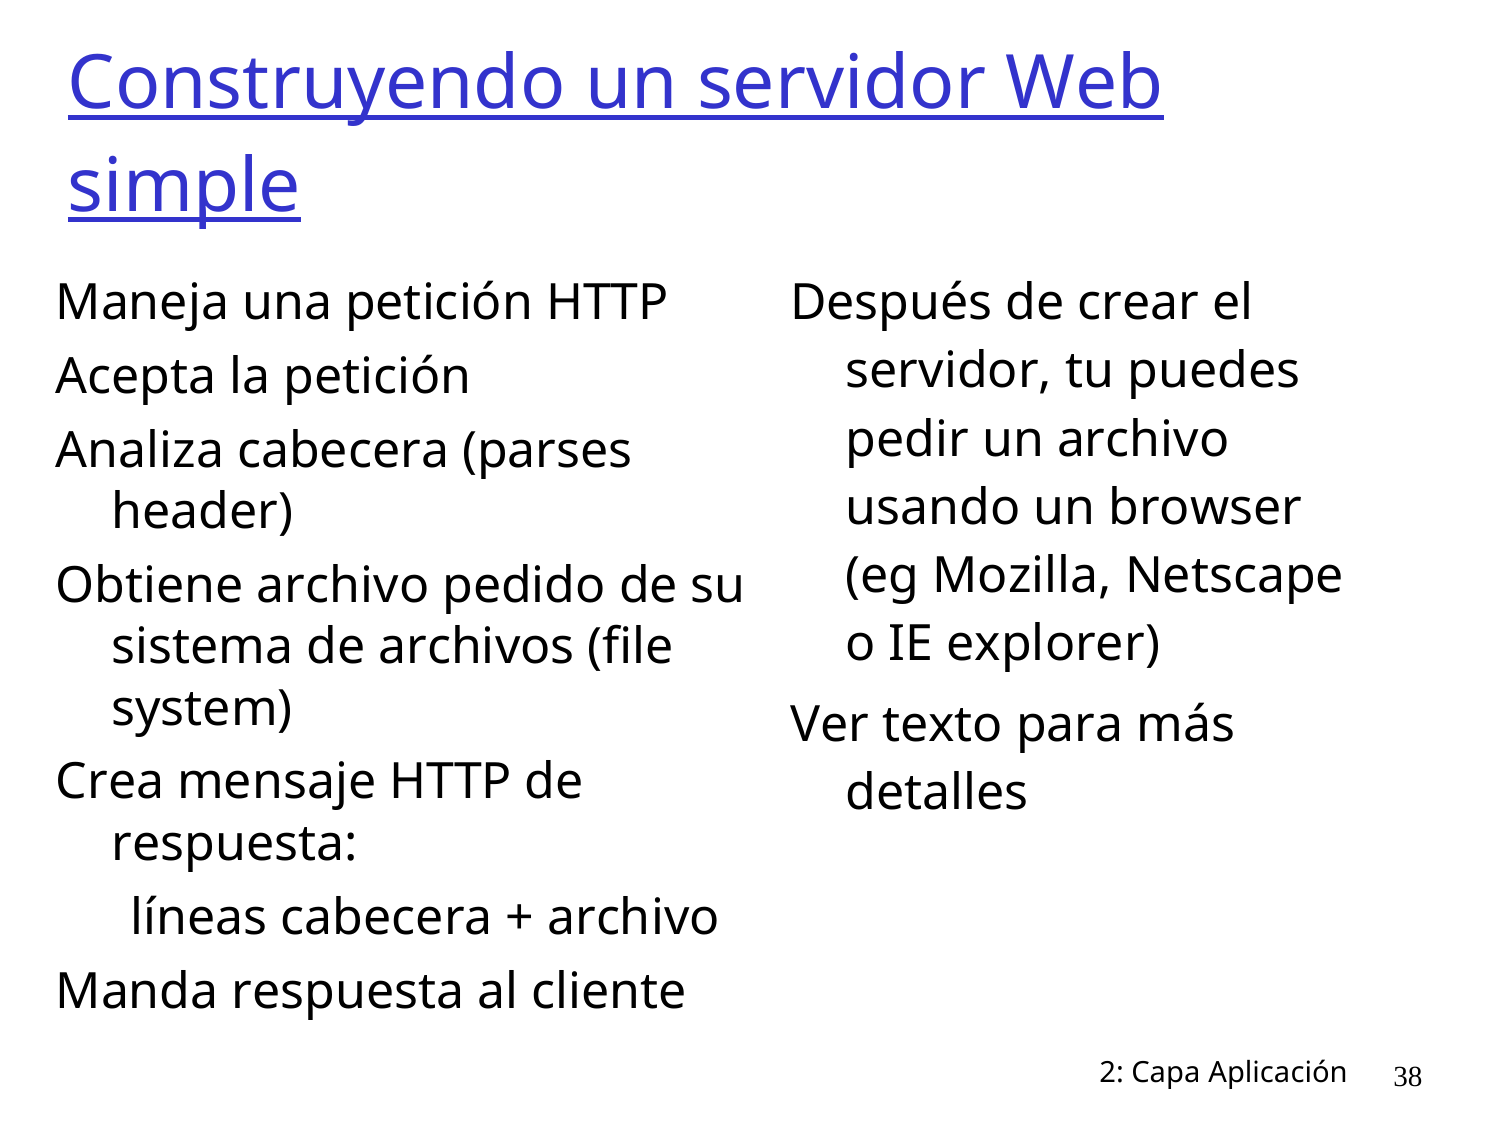

# Construyendo un servidor Web simple
Después de crear el servidor, tu puedes pedir un archivo usando un browser (eg Mozilla, Netscape o IE explorer)‏
Ver texto para más detalles
Maneja una petición HTTP
Acepta la petición
Analiza cabecera (parses header)‏
Obtiene archivo pedido de su sistema de archivos (file system)‏
Crea mensaje HTTP de respuesta:
líneas cabecera + archivo
Manda respuesta al cliente